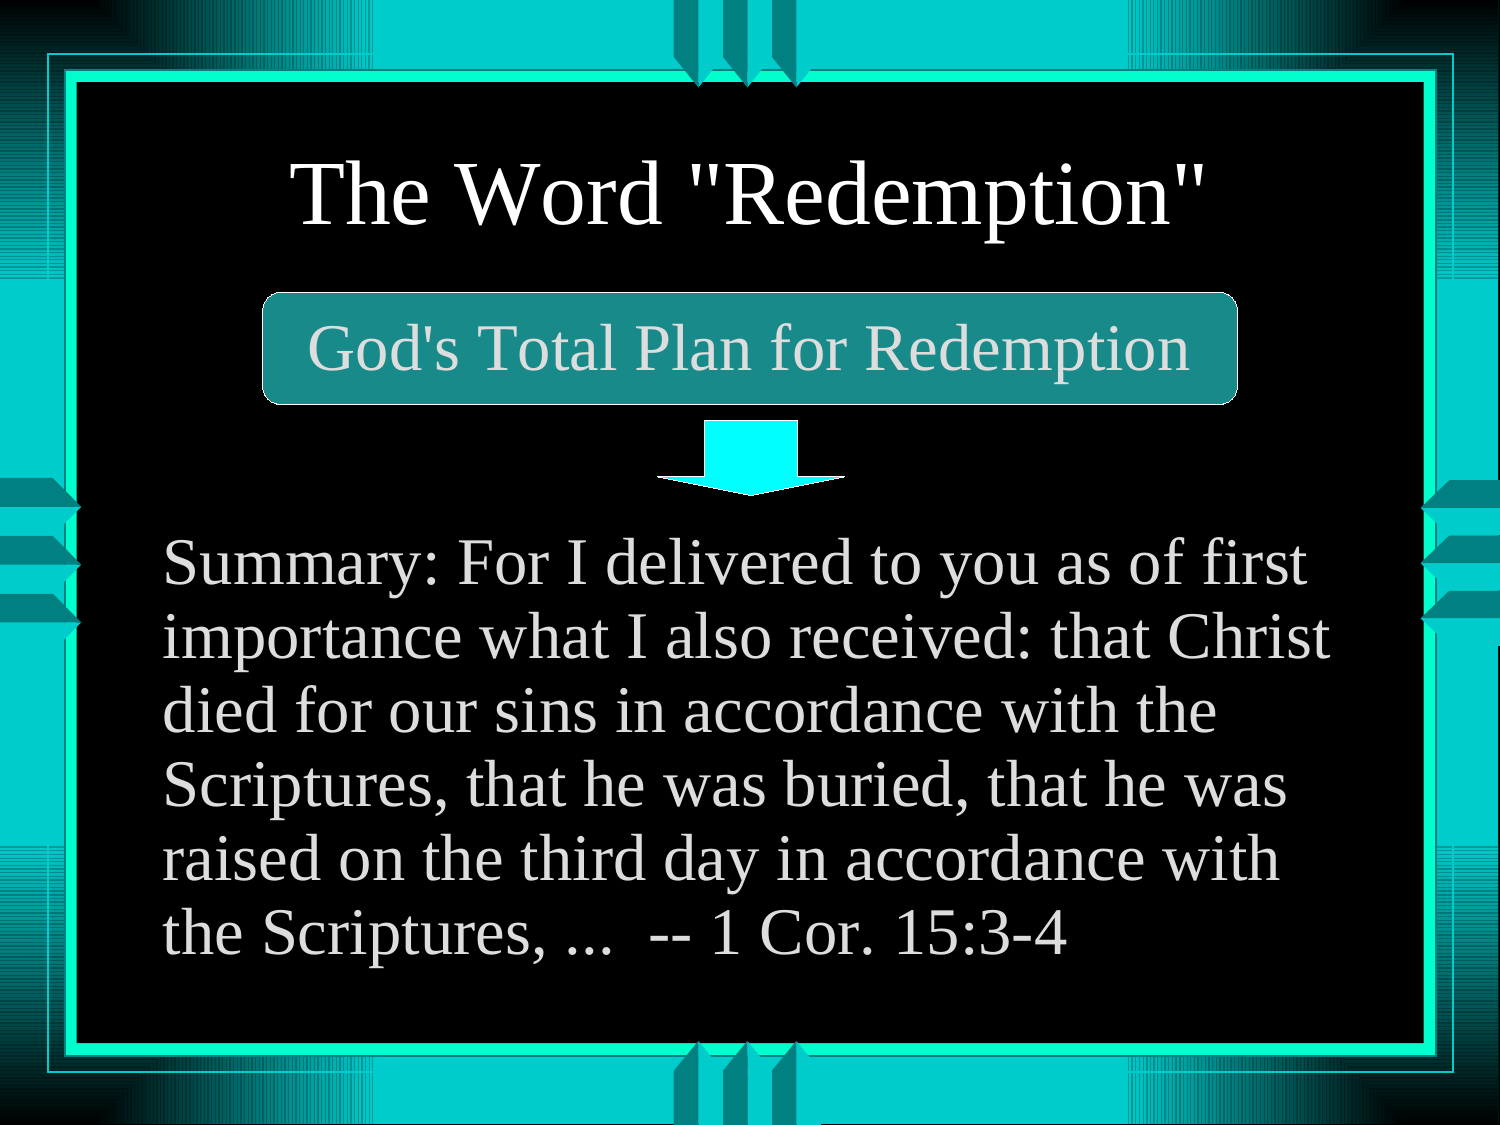

# The Word "Redemption"
God's Total Plan for Redemption
Summary: For I delivered to you as of first importance what I also received: that Christ died for our sins in accordance with the Scriptures, that he was buried, that he was raised on the third day in accordance with the Scriptures, ... -- 1 Cor. 15:3-4